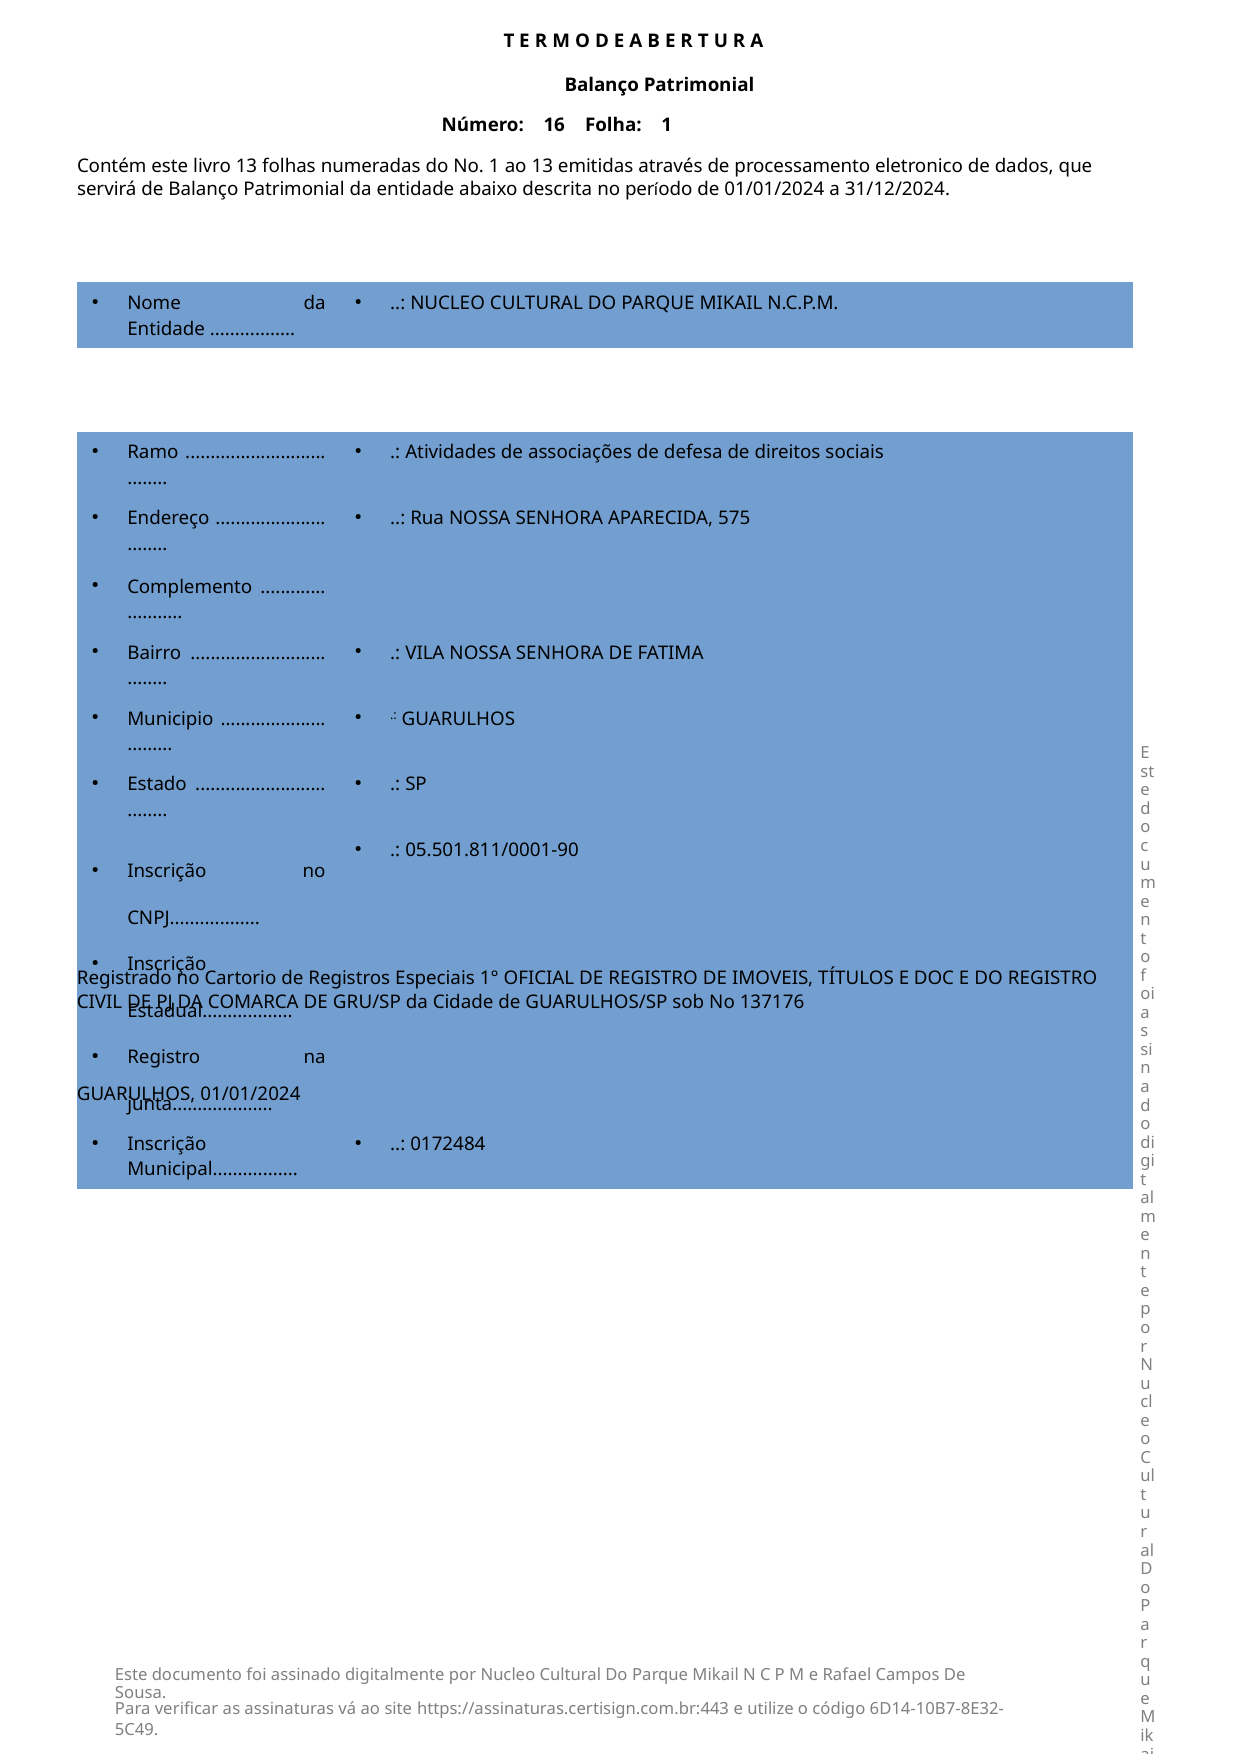

T E R M O D E A B E R T U R A
Balanço Patrimonial
Número: 16 Folha: 1
Contém este livro 13 folhas numeradas do No. 1 ao 13 emitidas através de processamento eletronico de dados, que servirá de Balanço Patrimonial da entidade abaixo descrita no período de 01/01/2024 a 31/12/2024.
| Nome da Entidade ................. | ..: NUCLEO CULTURAL DO PARQUE MIKAIL N.C.P.M. |
| --- | --- |
| Ramo .................................... | .: Atividades de associações de defesa de direitos sociais |
| --- | --- |
| Endereço .............................. Complemento ........................ | ..: Rua NOSSA SENHORA APARECIDA, 575 |
| Bairro ................................... | .: VILA NOSSA SENHORA DE FATIMA |
| Municipio .............................. | .: GUARULHOS |
| Estado .................................. | .: SP |
| Inscrição no CNPJ.................. Inscrição Estadual.................. Registro na junta.................... | .: 05.501.811/0001-90 |
| Inscrição Municipal................. | ..: 0172484 |
Este documento foi assinado digitalmente por Nucleo Cultural Do Parque Mikail N C P M e Rafael Campos De Sousa. Para verificar as assinaturas vá ao site https://assinaturas.certisign.com.br:443 e utilize o código 6D14-10B7-8E32-5C49.
Registrado no Cartorio de Registros Especiais 1° OFICIAL DE REGISTRO DE IMOVEIS, TÍTULOS E DOC E DO REGISTRO CIVIL DE PJ DA COMARCA DE GRU/SP da Cidade de GUARULHOS/SP sob No 137176
GUARULHOS, 01/01/2024
Este documento foi assinado digitalmente por Nucleo Cultural Do Parque Mikail N C P M e Rafael Campos De Sousa.
Para verificar as assinaturas vá ao site https://assinaturas.certisign.com.br:443 e utilize o código 6D14-10B7-8E32-5C49.